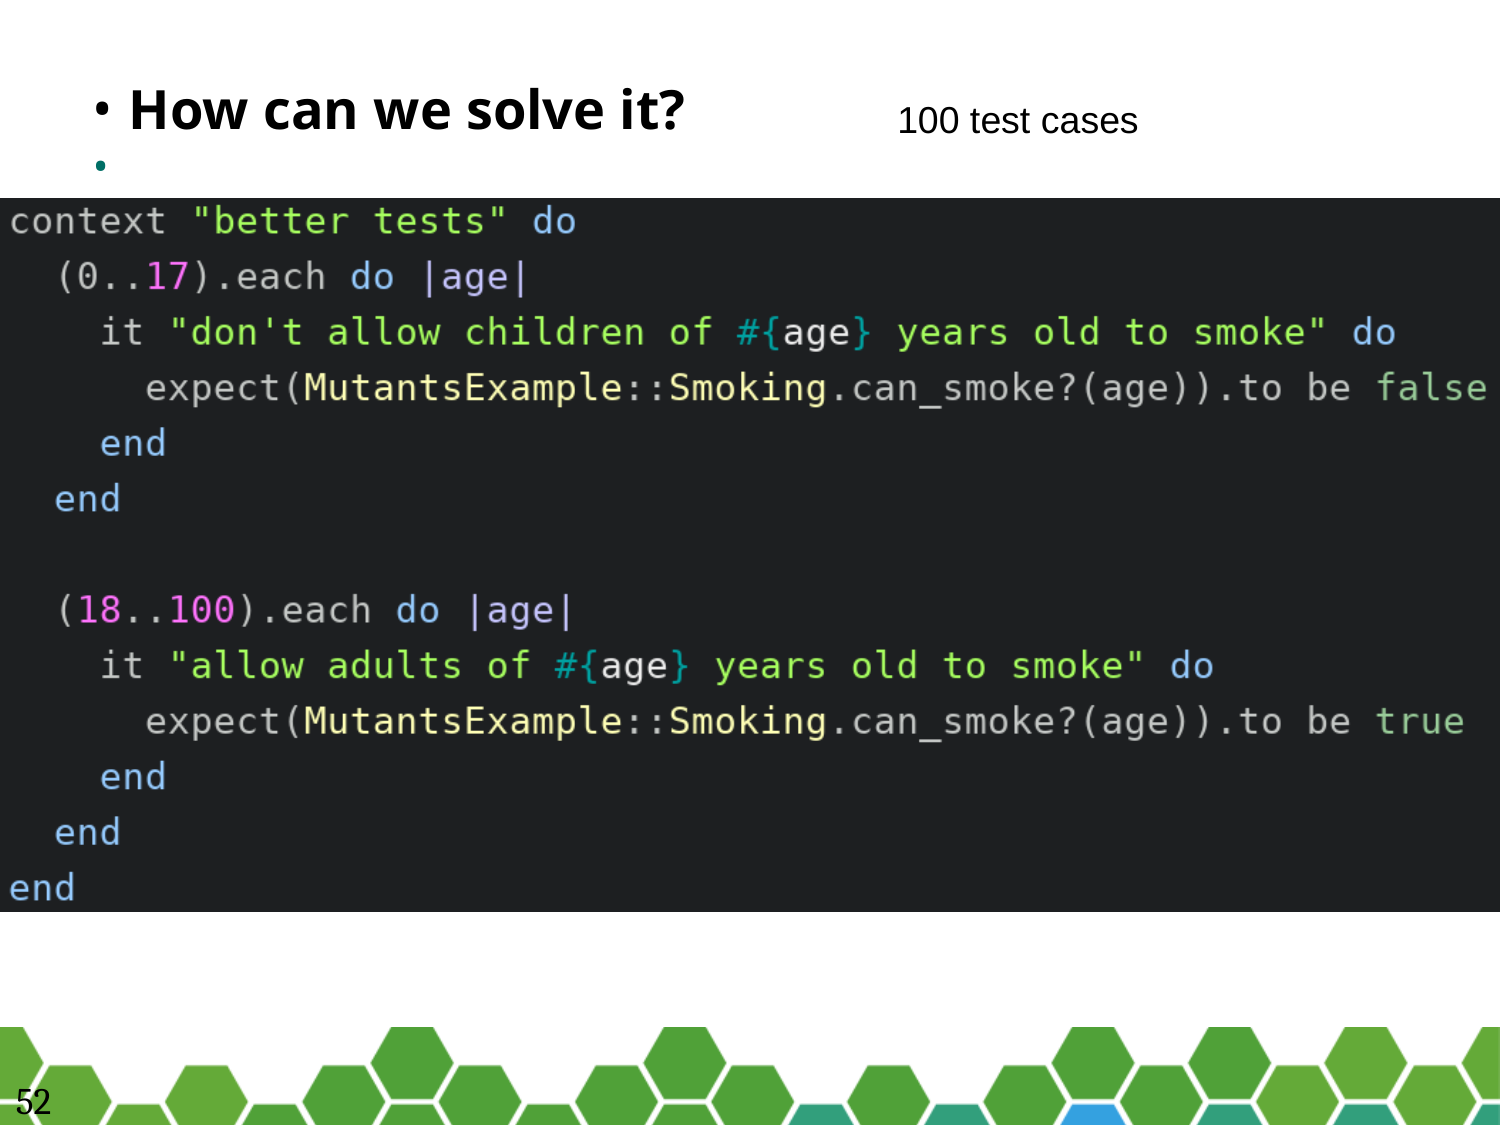

How can we solve it?
100 test cases